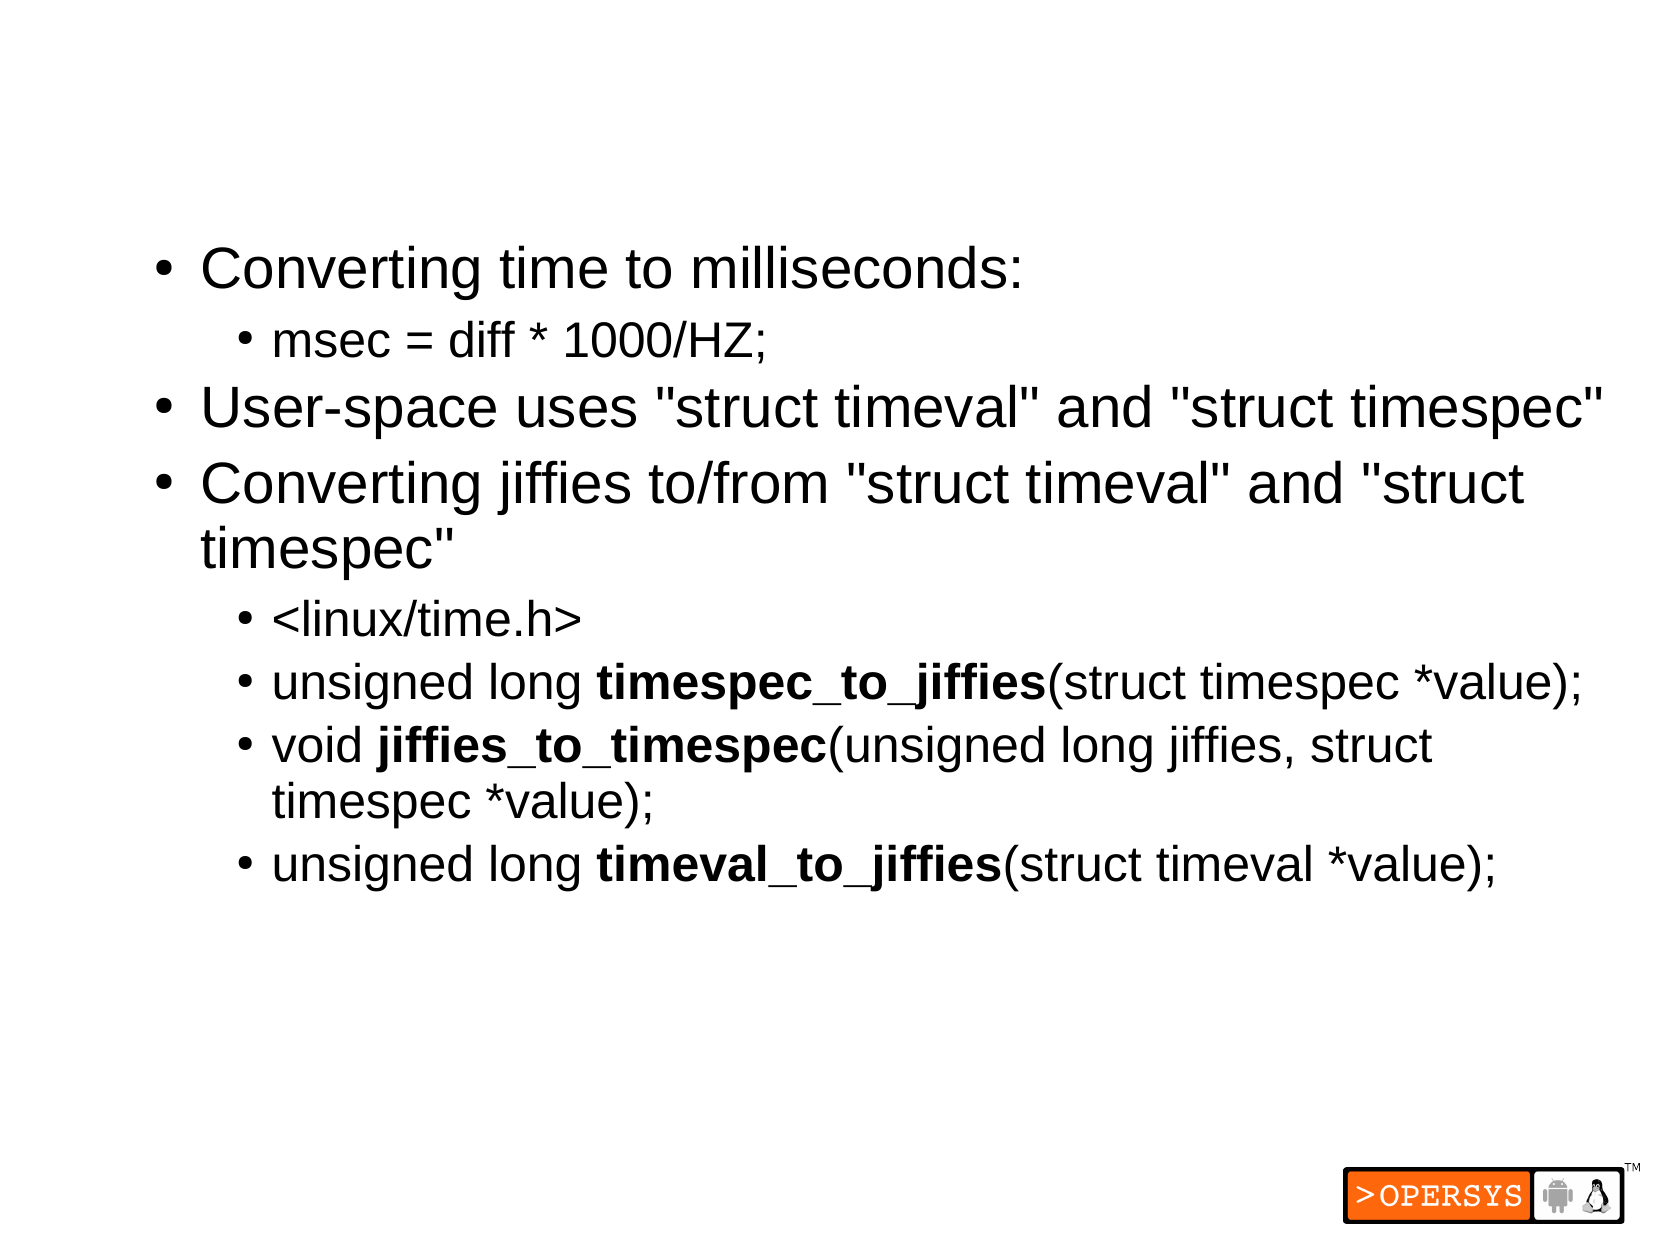

# Converting time to milliseconds:
msec = diff * 1000/HZ;
User-space uses "struct timeval" and "struct timespec"
Converting jiffies to/from "struct timeval" and "struct timespec"
<linux/time.h>
unsigned long timespec_to_jiffies(struct timespec *value);
void jiffies_to_timespec(unsigned long jiffies, struct timespec *value);
unsigned long timeval_to_jiffies(struct timeval *value);